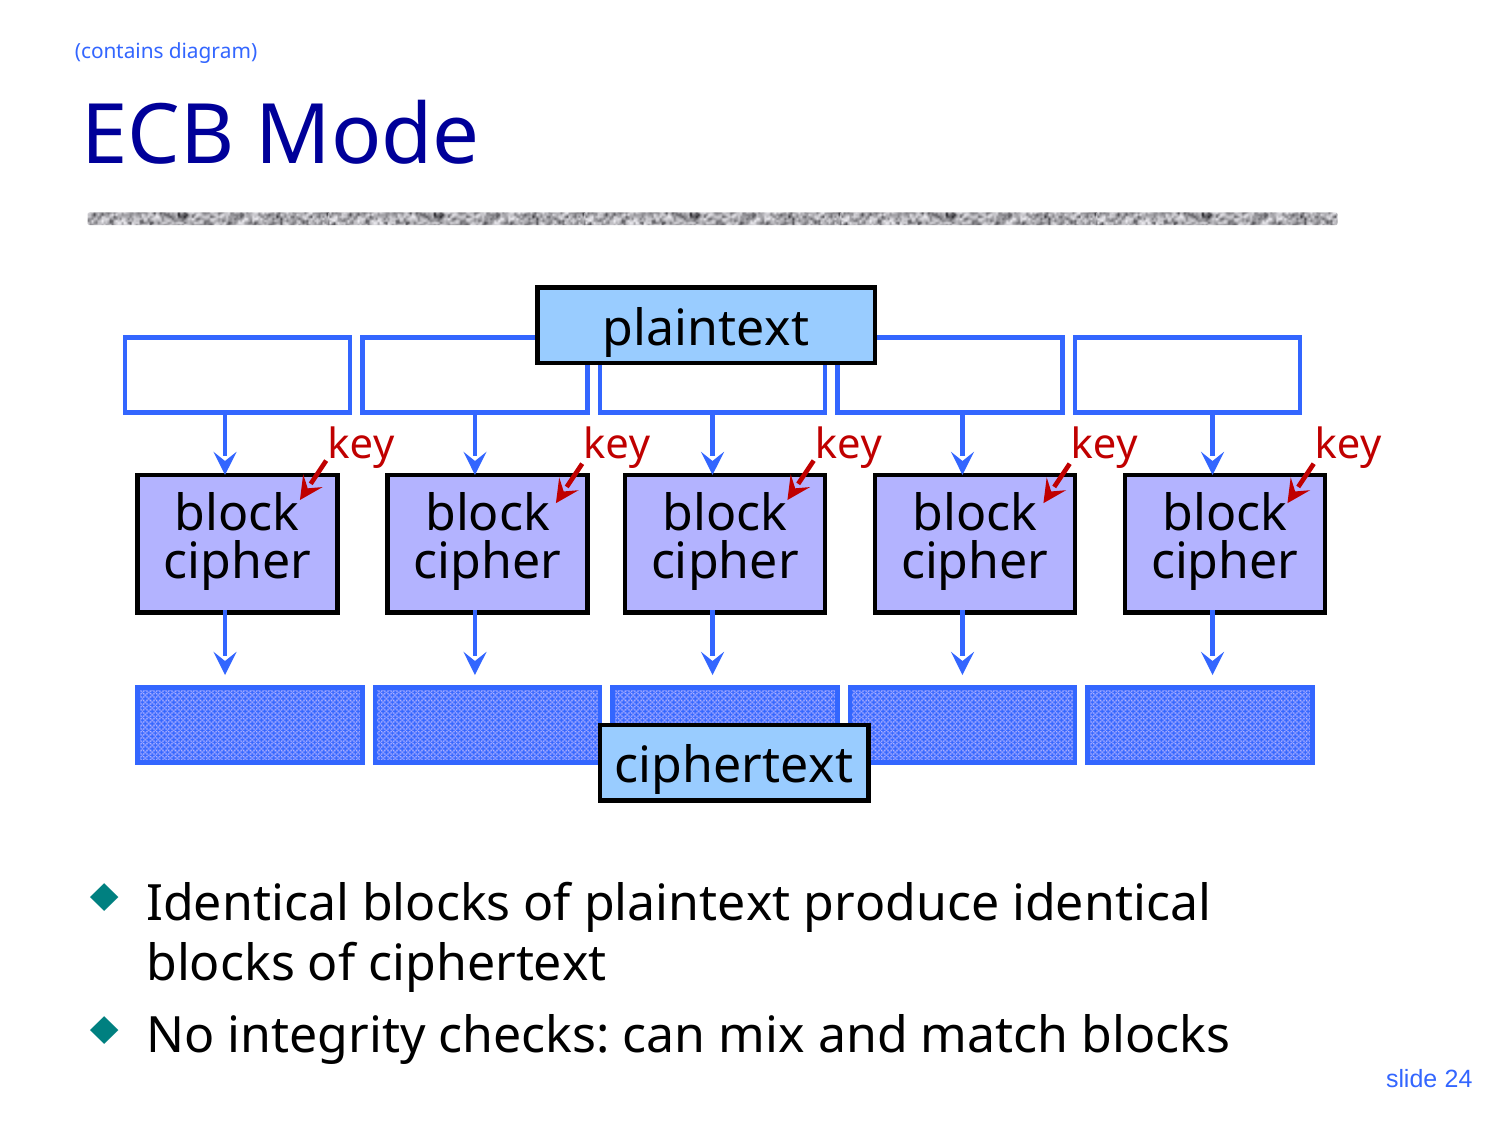

(contains diagram)
# ECB Mode
plaintext
key
key
key
key
key
block
cipher
block
cipher
block
cipher
block
cipher
block
cipher
ciphertext
Identical blocks of plaintext produce identical blocks of ciphertext
No integrity checks: can mix and match blocks
slide